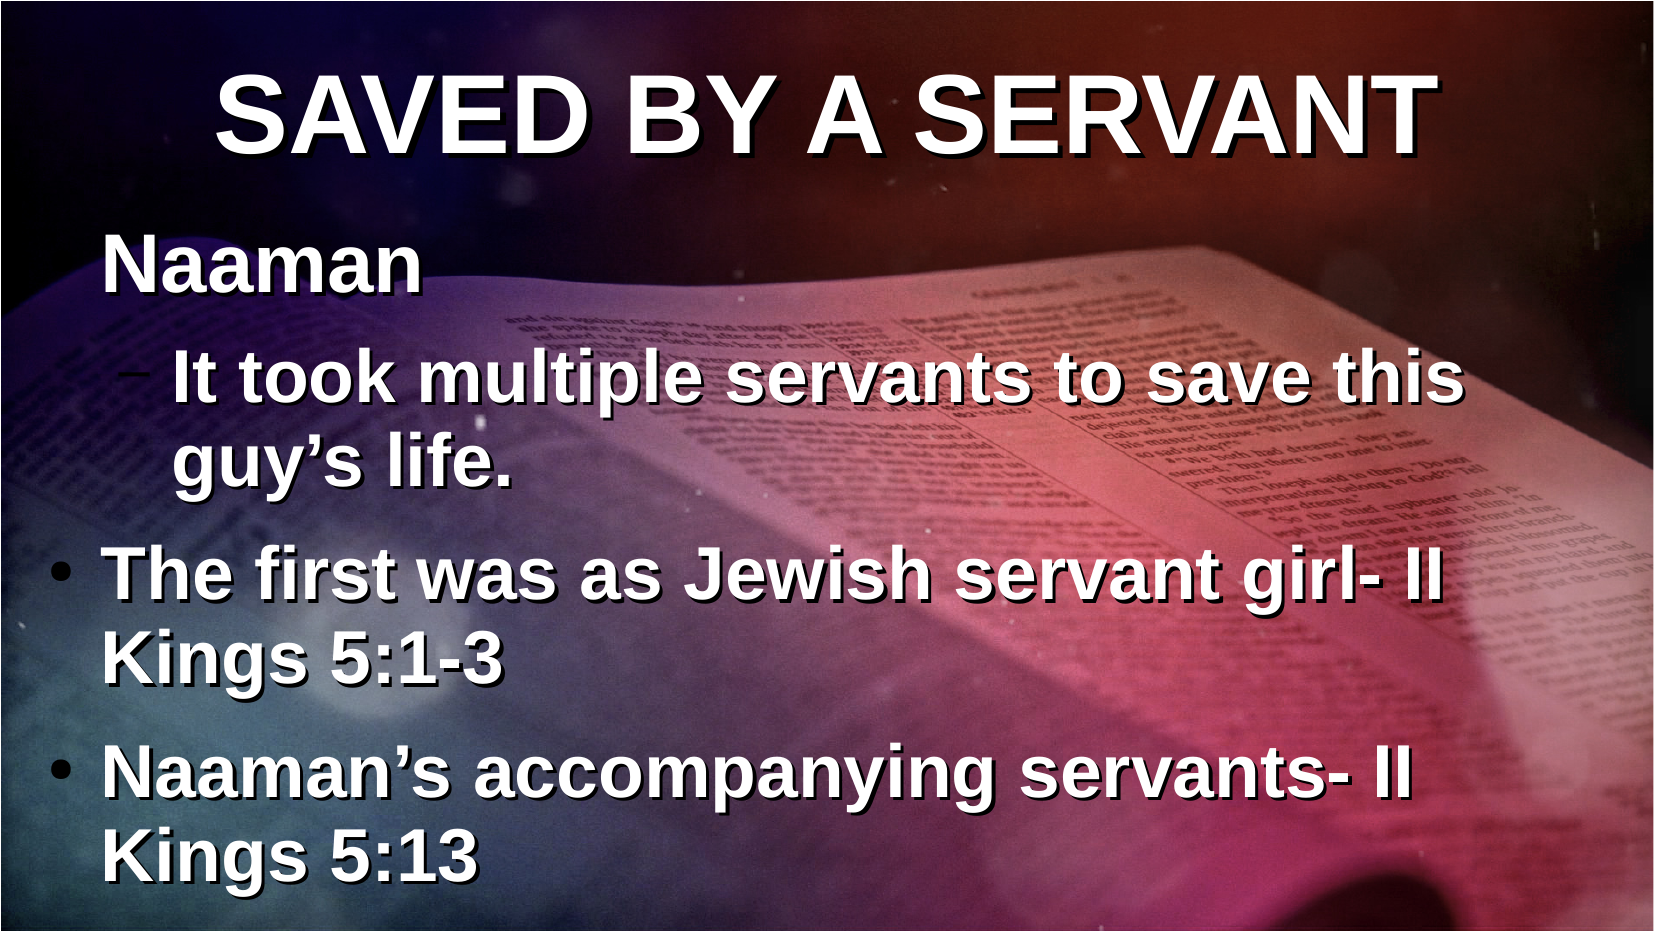

# SAVED BY A SERVANT
Naaman
It took multiple servants to save this guy’s life.
The first was as Jewish servant girl- II Kings 5:1-3
Naaman’s accompanying servants- II Kings 5:13